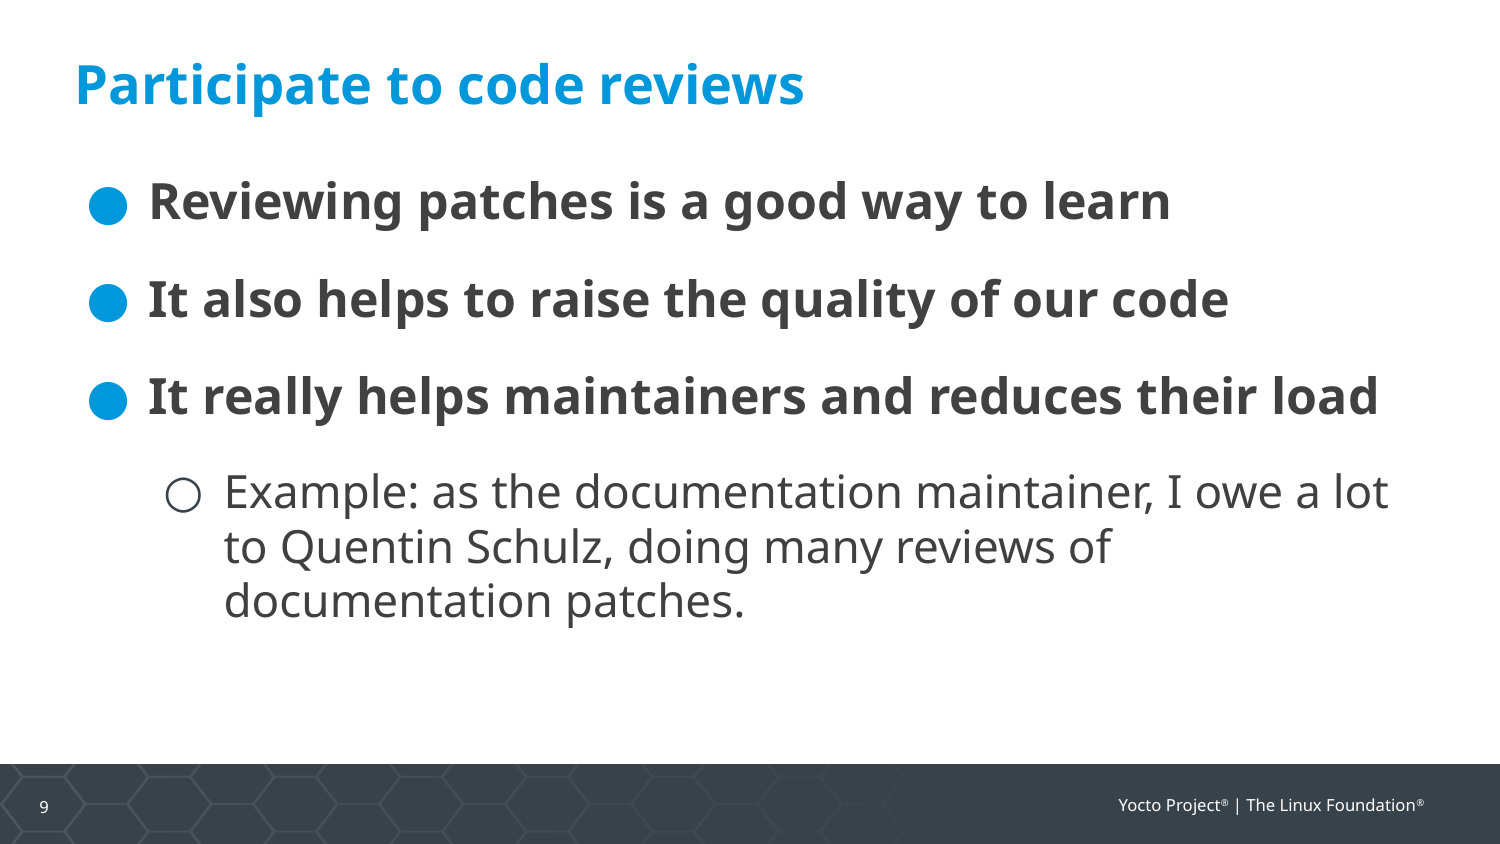

# Participate to code reviews
Reviewing patches is a good way to learn
It also helps to raise the quality of our code
It really helps maintainers and reduces their load
Example: as the documentation maintainer, I owe a lot to Quentin Schulz, doing many reviews of documentation patches.